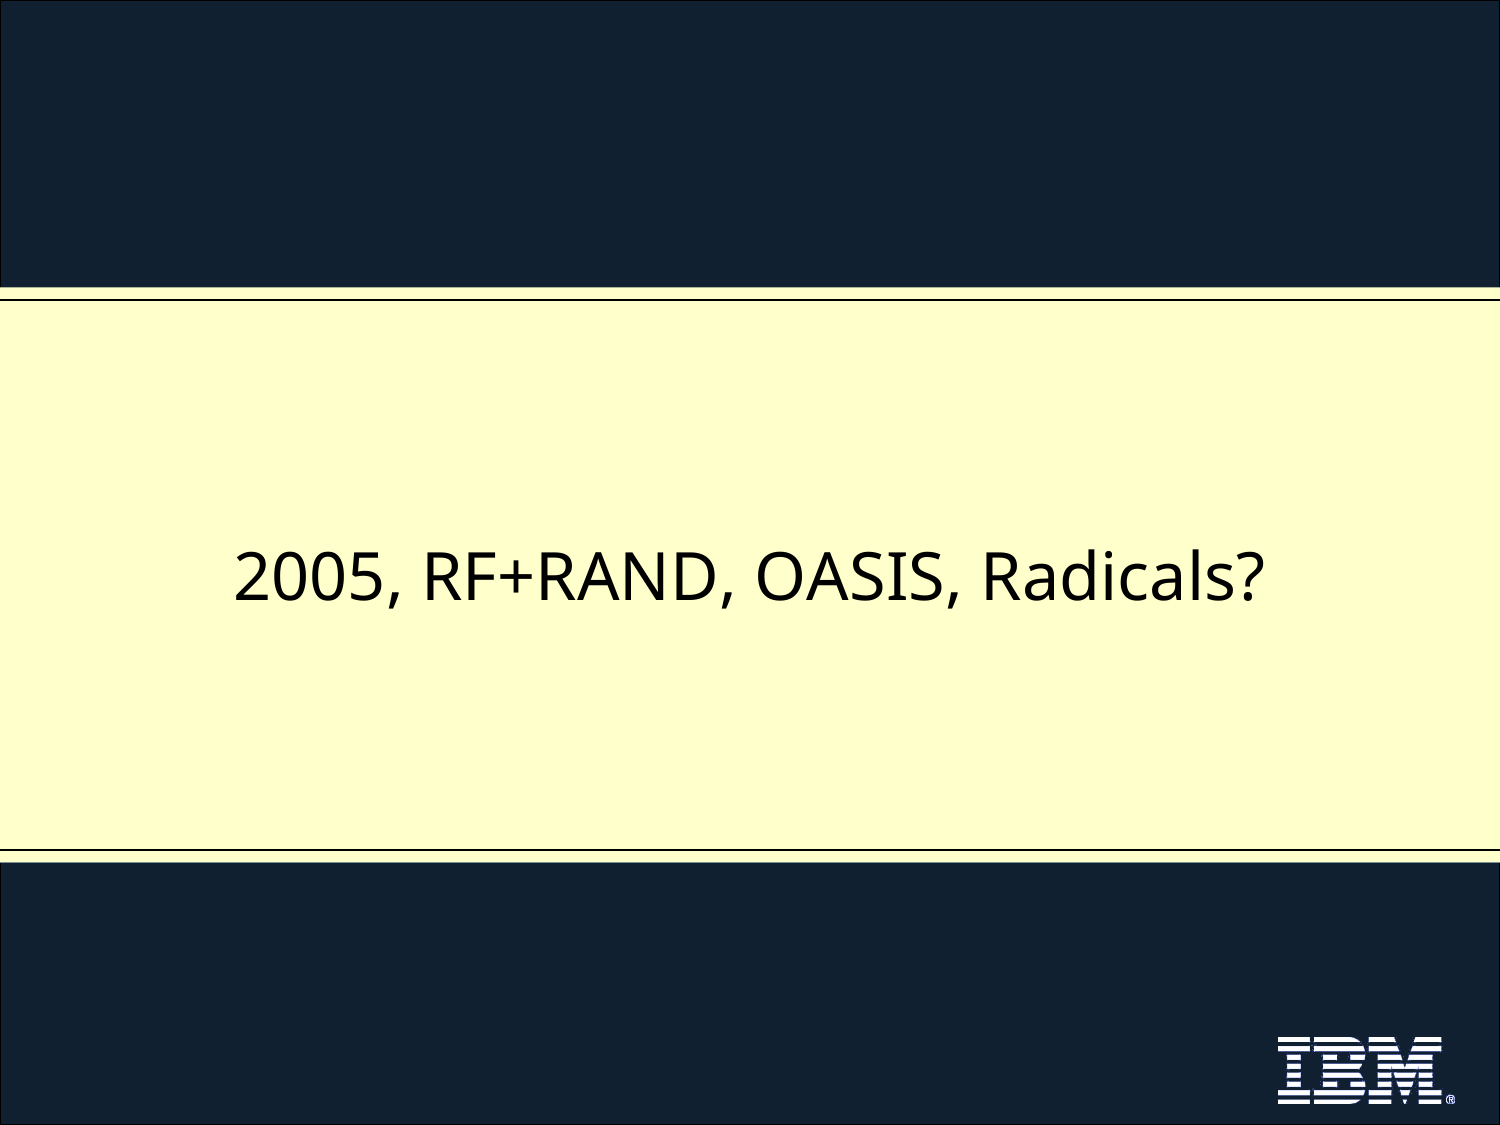

2005, RF+RAND, OASIS, Radicals?
# Characteristics of “open”